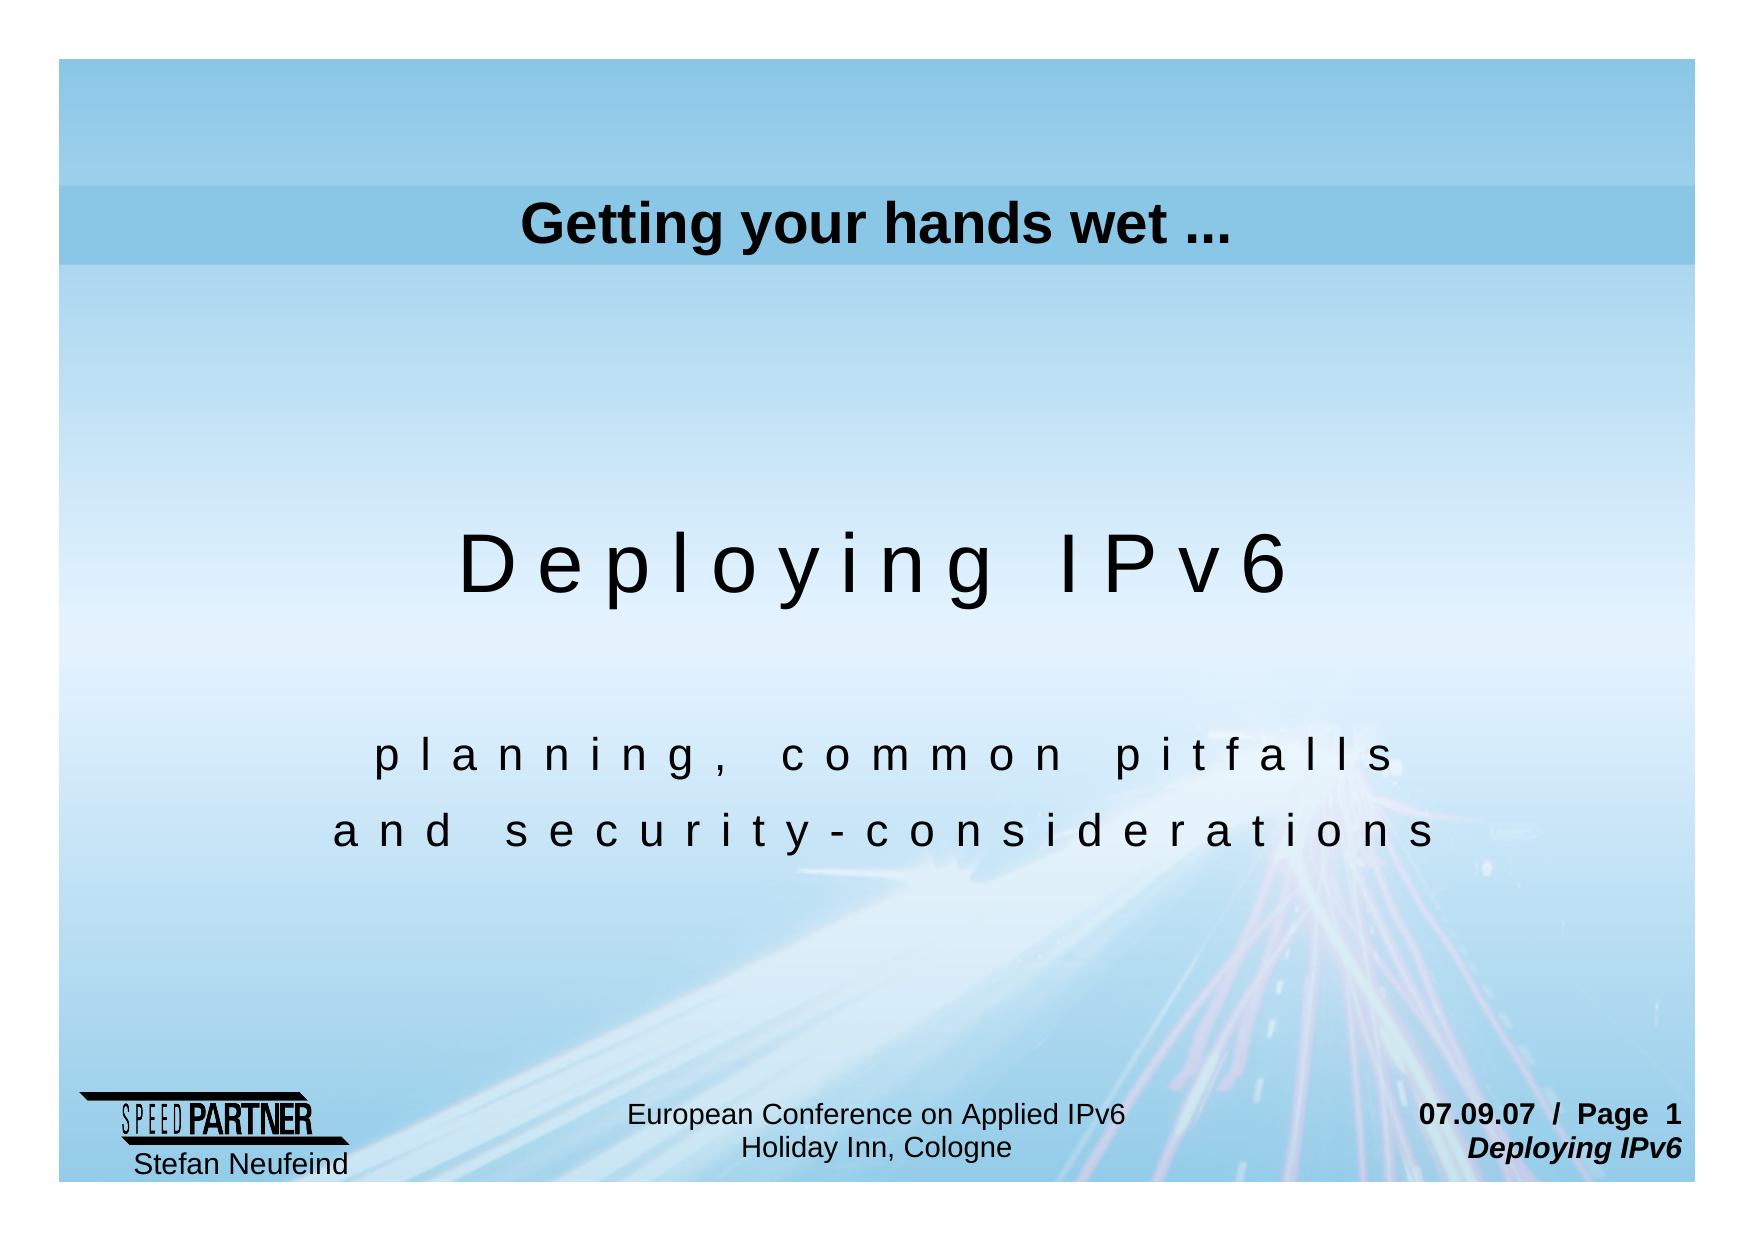

# Getting your hands wet ...
Deploying IPv6
planning, common pitfalls
and security-considerations